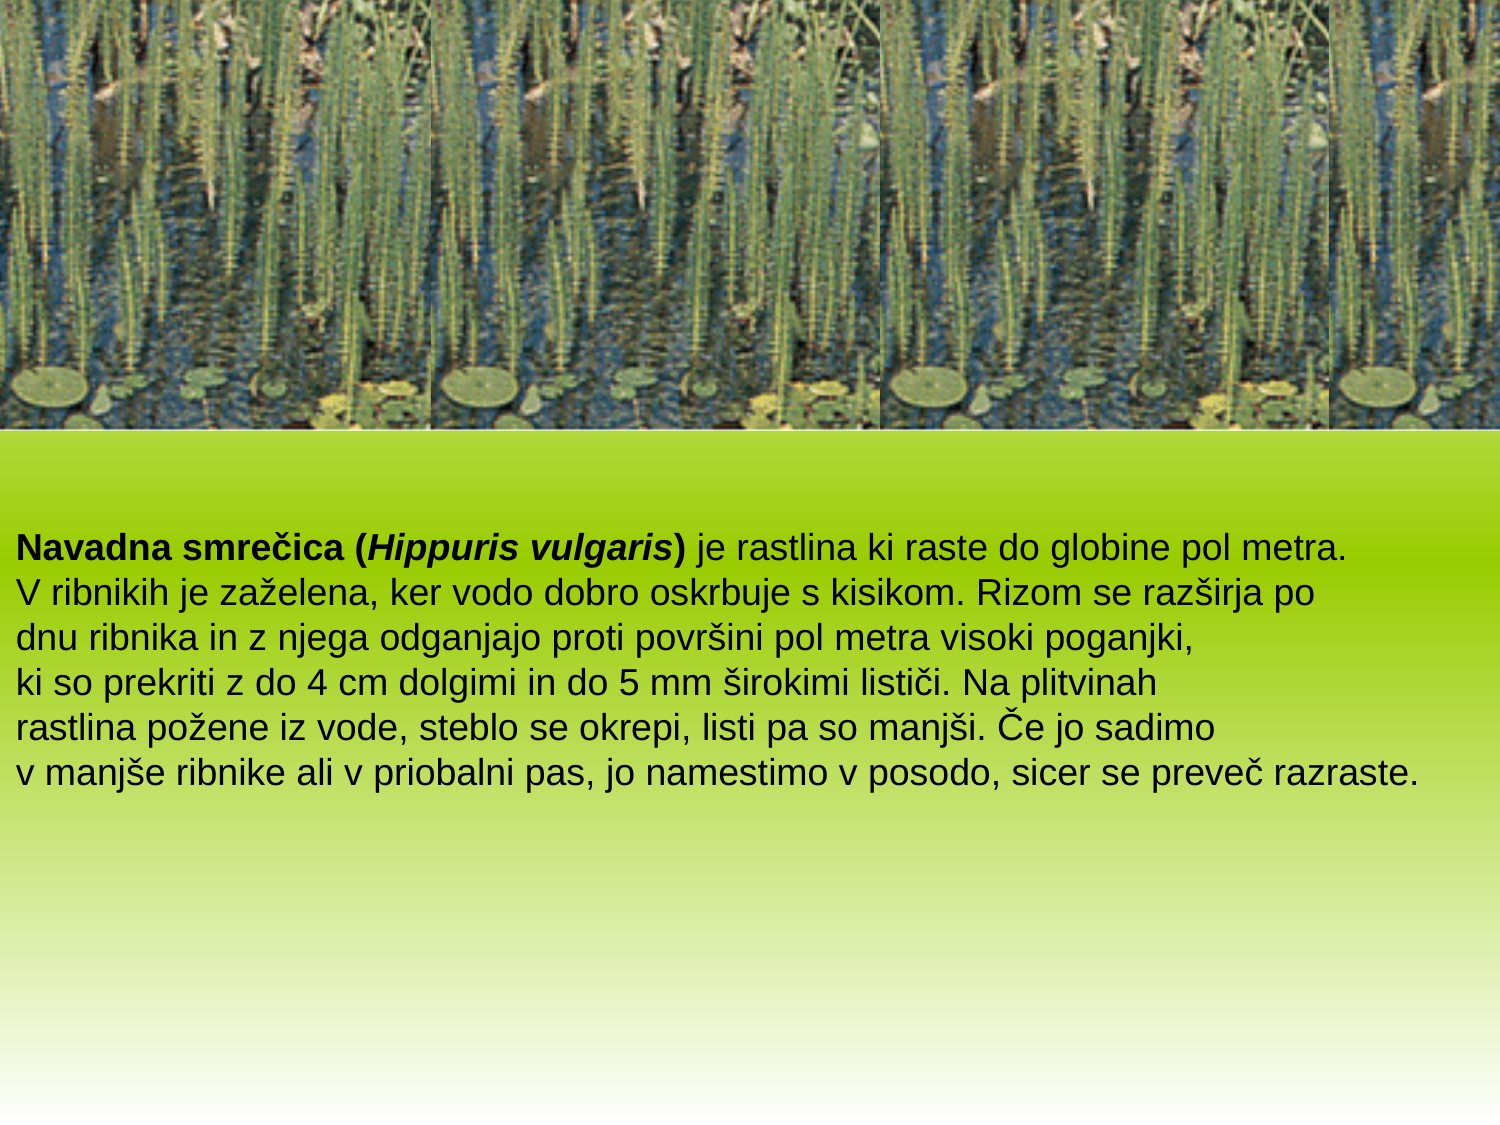

Navadna smrečica (Hippuris vulgaris) je rastlina ki raste do globine pol metra.
V ribnikih je zaželena, ker vodo dobro oskrbuje s kisikom. Rizom se razširja po
dnu ribnika in z njega odganjajo proti površini pol metra visoki poganjki,
ki so prekriti z do 4 cm dolgimi in do 5 mm širokimi lističi. Na plitvinah
rastlina požene iz vode, steblo se okrepi, listi pa so manjši. Če jo sadimo
v manjše ribnike ali v priobalni pas, jo namestimo v posodo, sicer se preveč razraste.